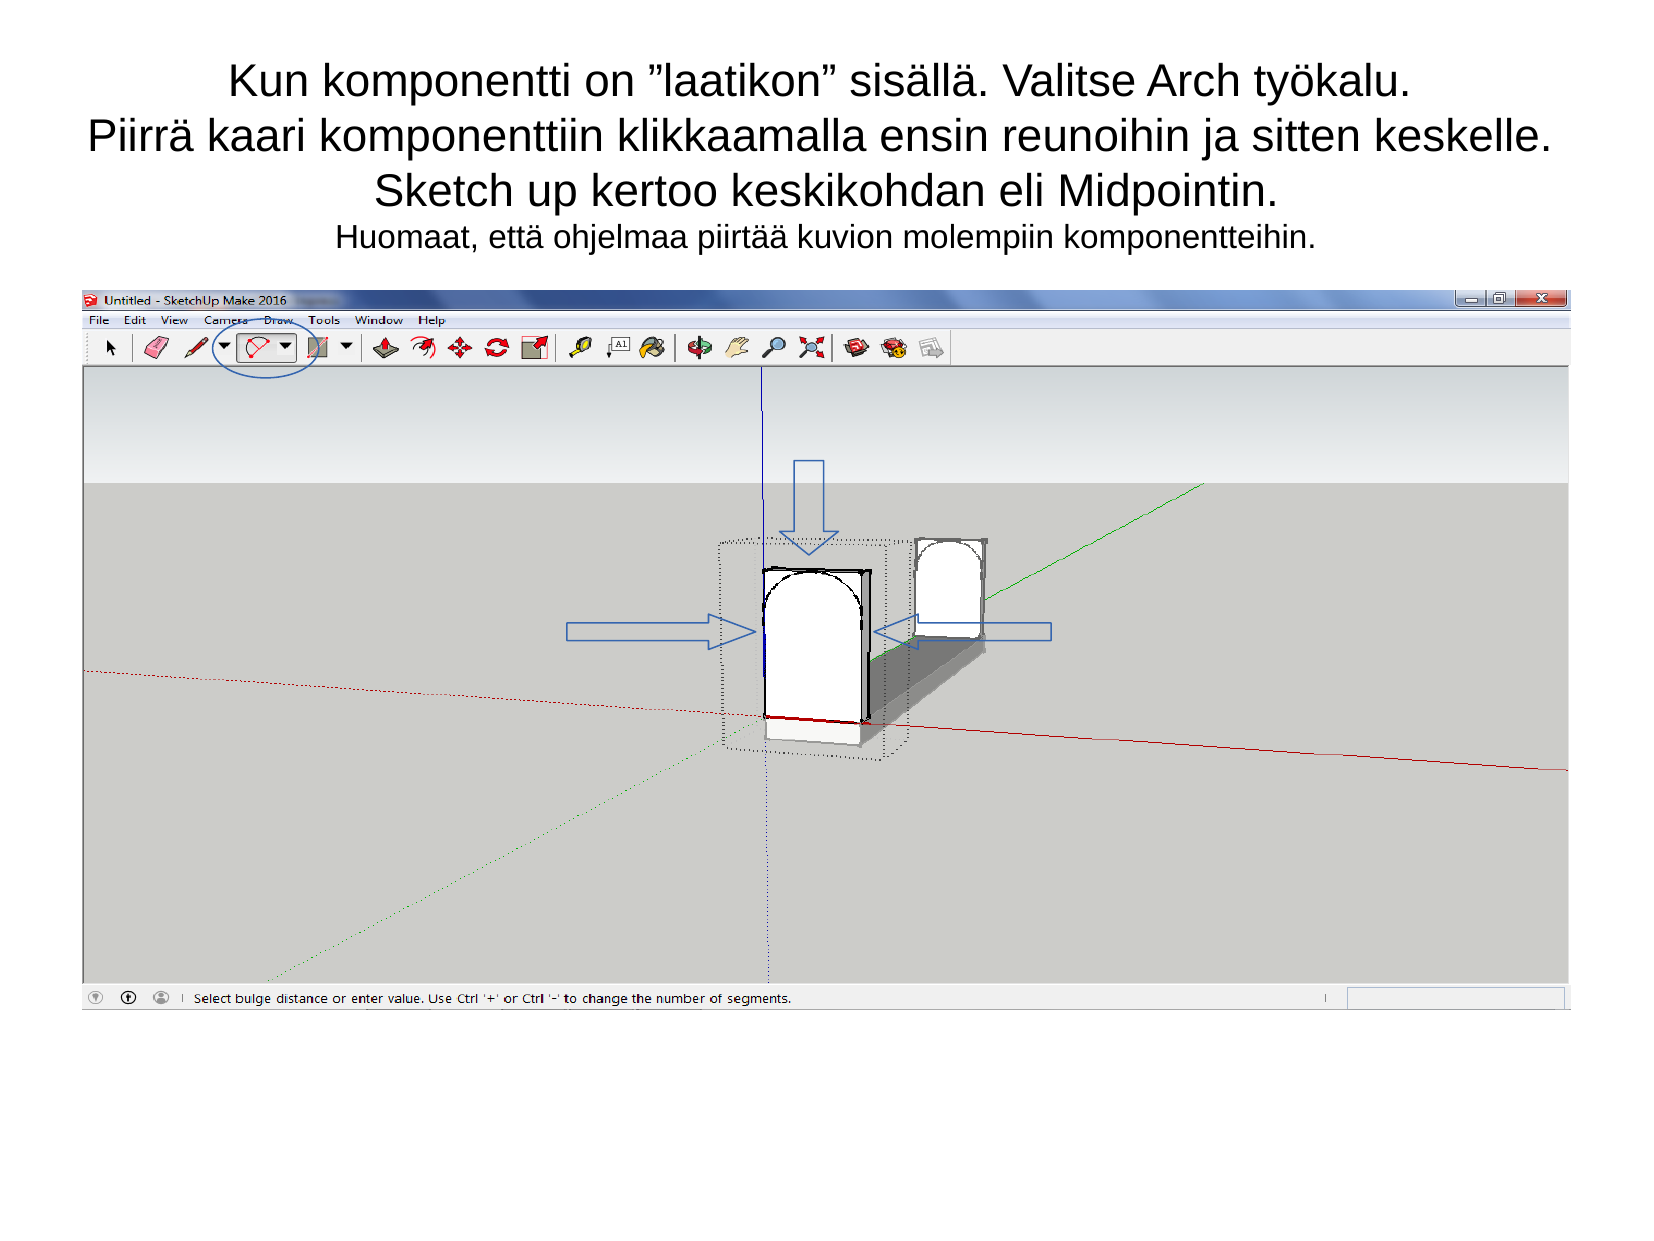

Kun komponentti on ”laatikon” sisällä. Valitse Arch työkalu.
Piirrä kaari komponenttiin klikkaamalla ensin reunoihin ja sitten keskelle.
Sketch up kertoo keskikohdan eli Midpointin.
Huomaat, että ohjelmaa piirtää kuvion molempiin komponentteihin.